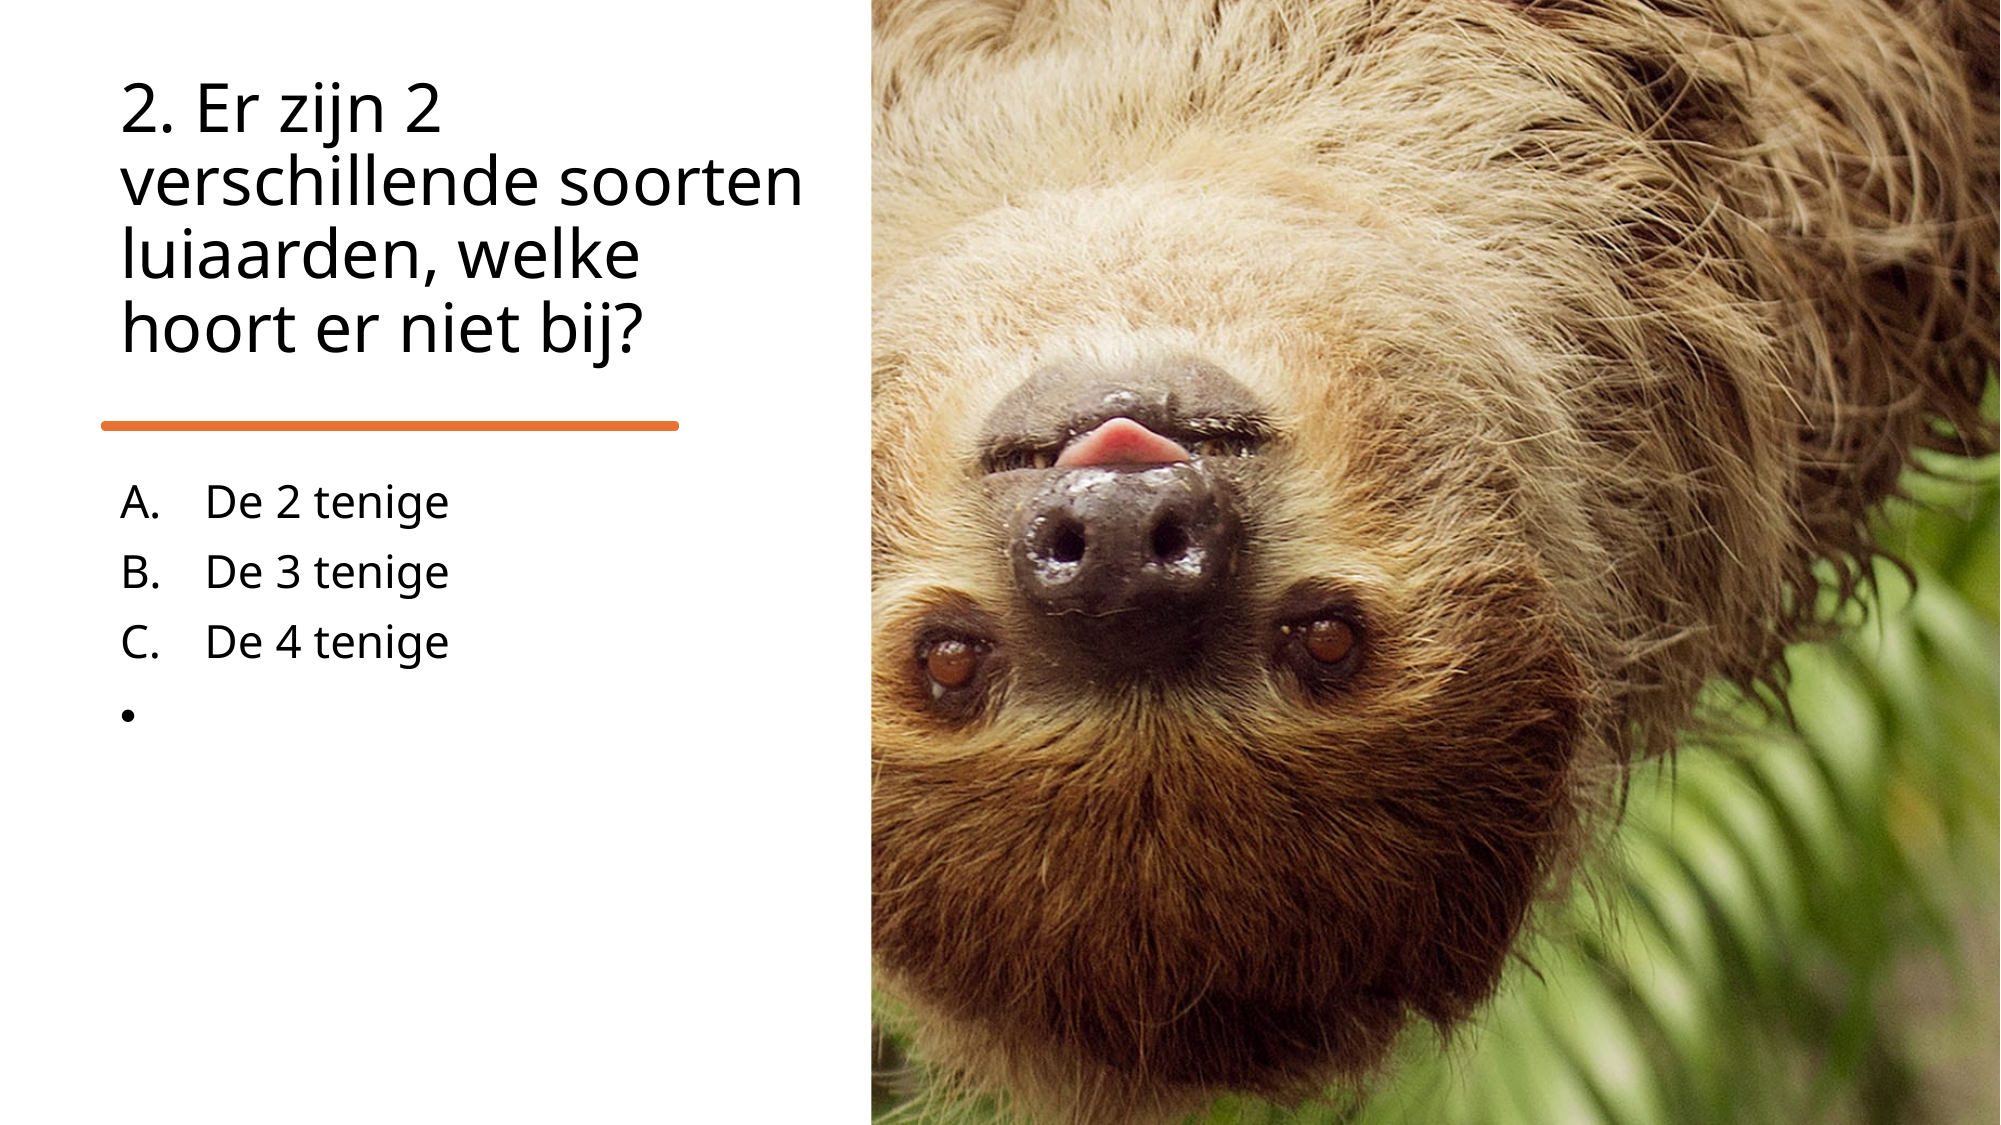

# 2. Er zijn 2 verschillende soorten luiaarden, welke hoort er niet bij?
De 2 tenige
De 3 tenige
De 4 tenige